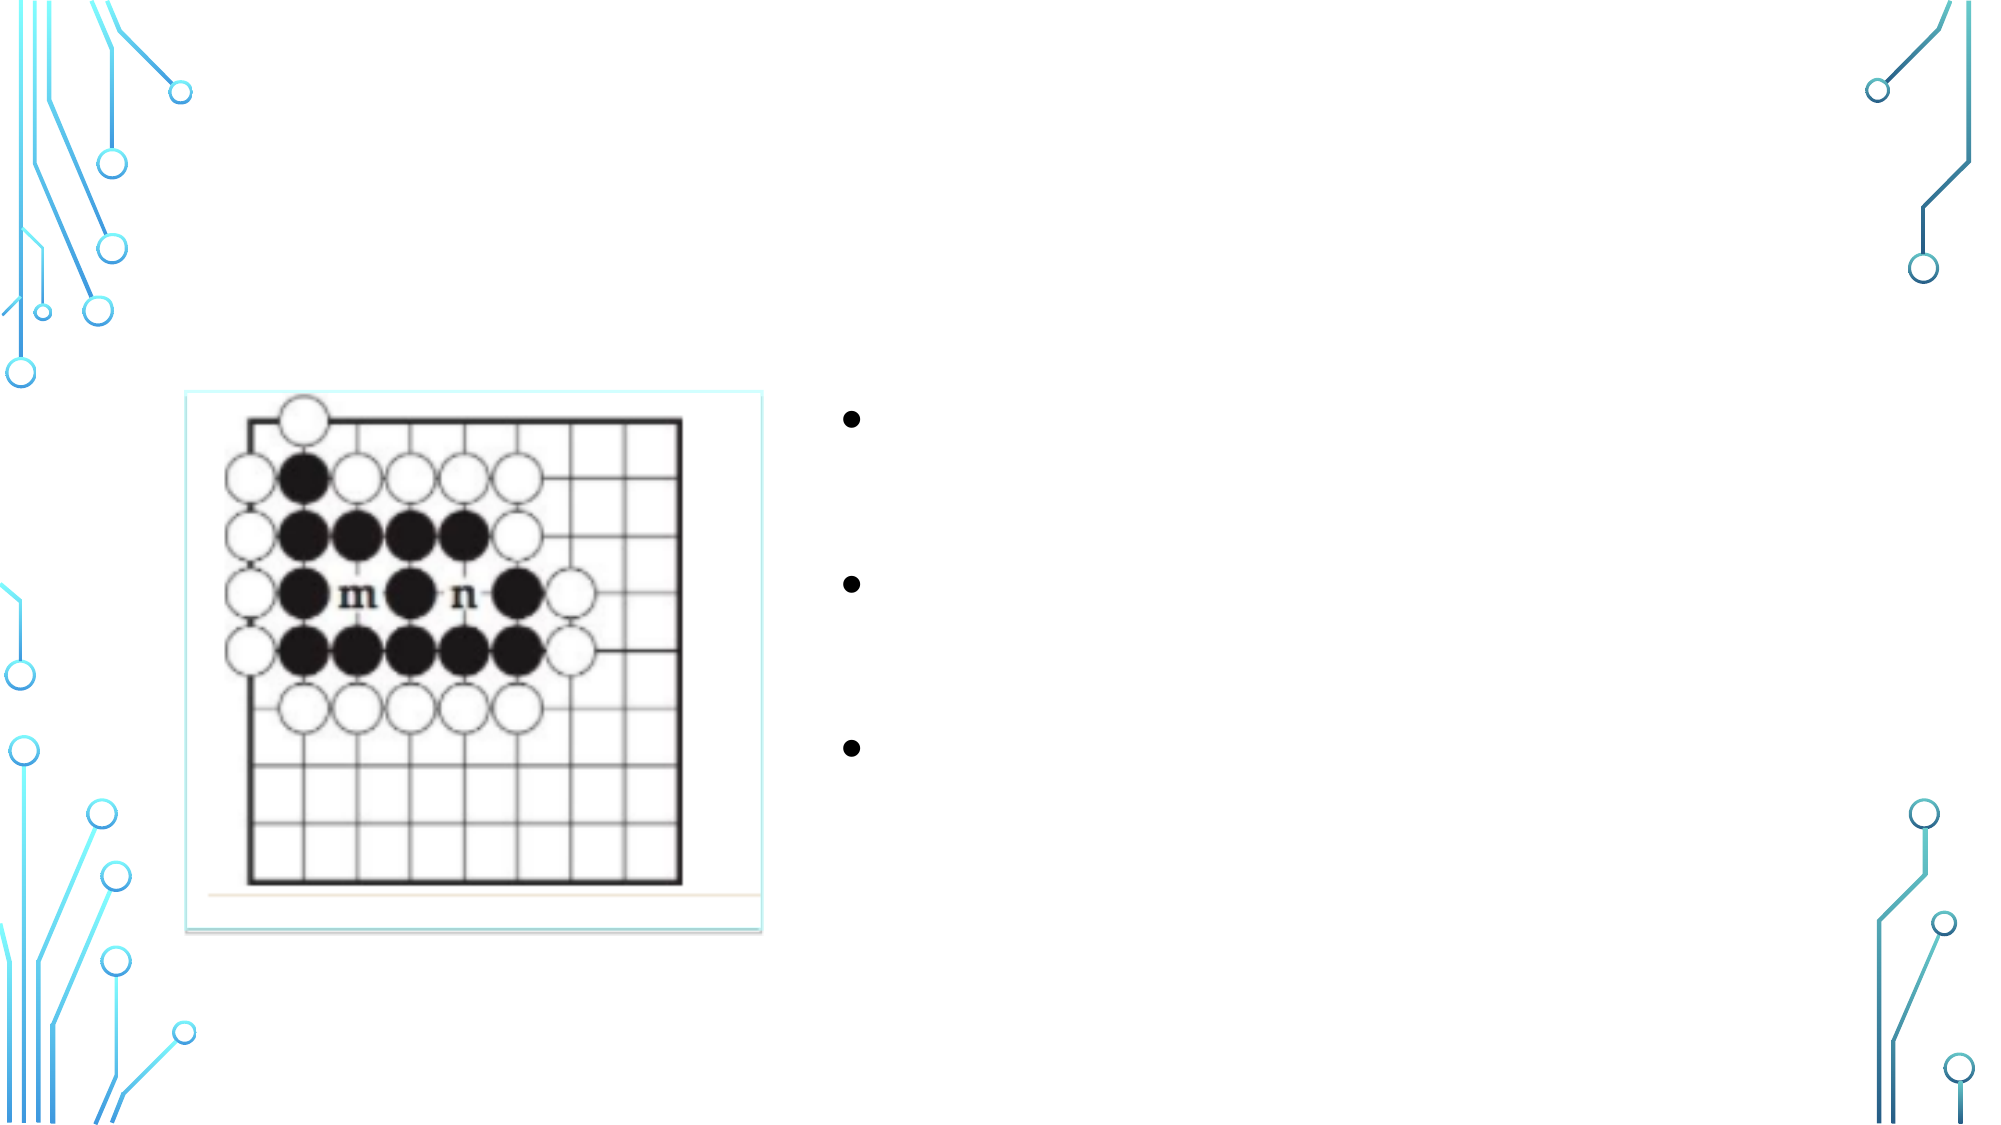

# oči
Toto pravidlo sa dá použiť ako obranný manéver
Takáto formácia kameňov je nezajateľná
Takáto niť sa nazýva živá